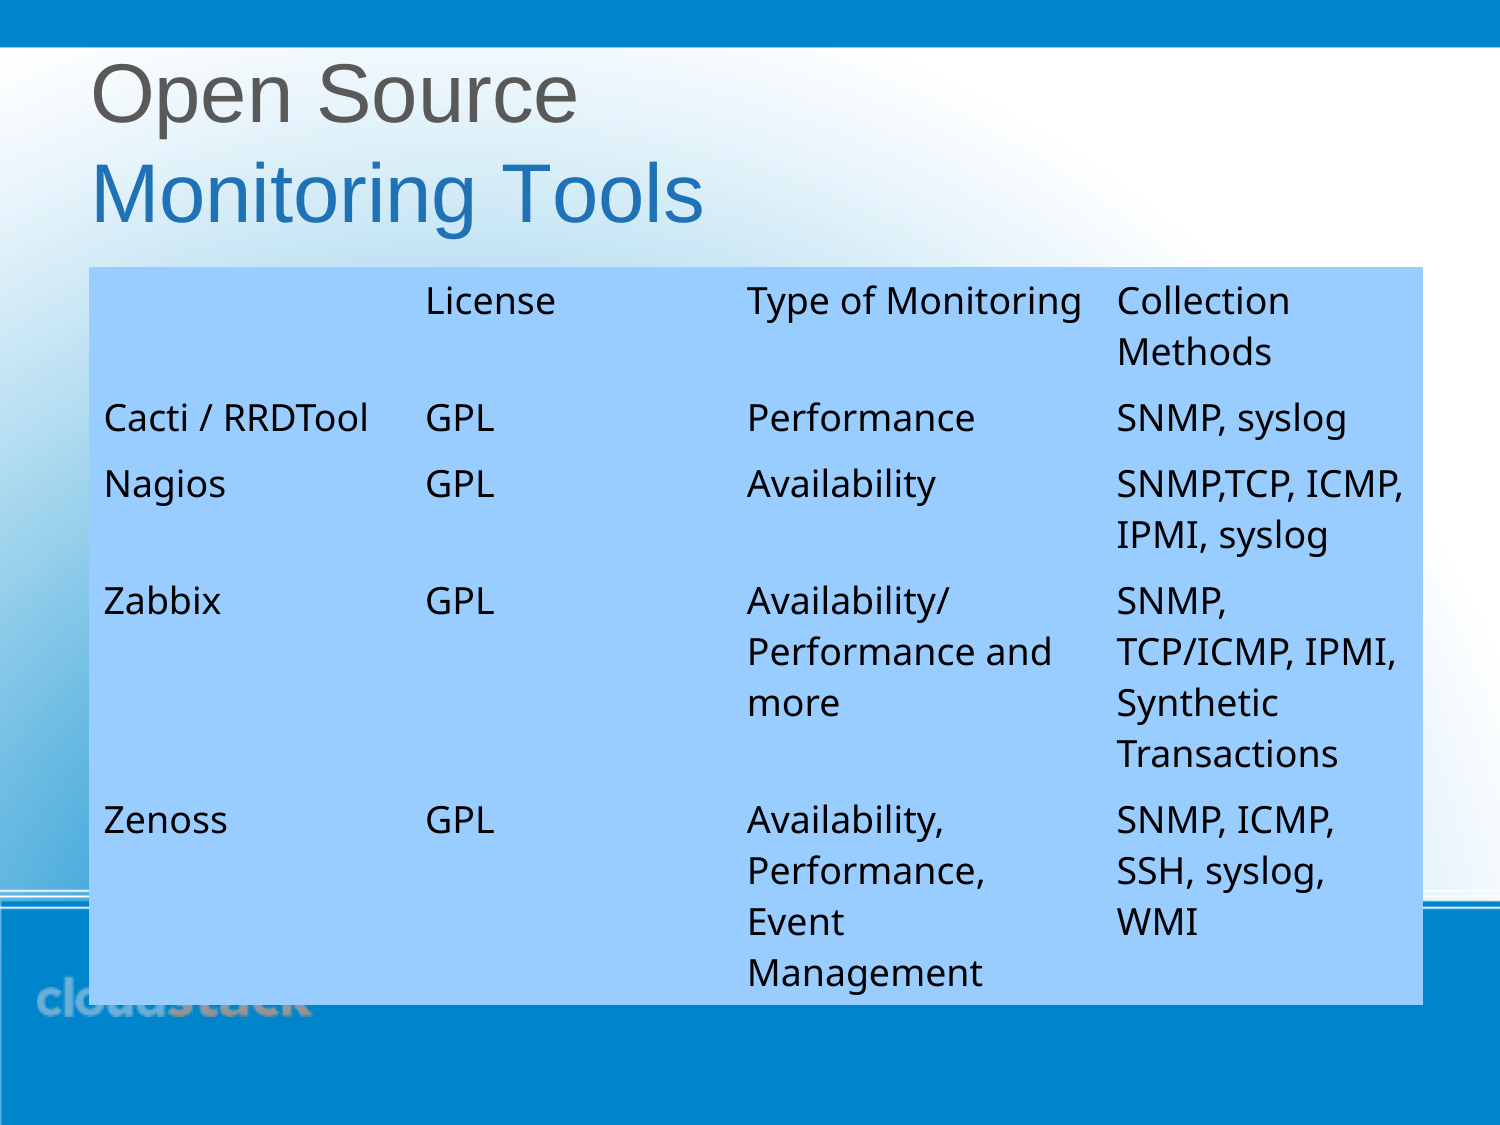

# Open Source Monitoring Tools
| | License | Type of Monitoring | Collection Methods |
| --- | --- | --- | --- |
| Cacti / RRDTool | GPL | Performance | SNMP, syslog |
| Nagios | GPL | Availability | SNMP,TCP, ICMP, IPMI, syslog |
| Zabbix | GPL | Availability/ Performance and more | SNMP, TCP/ICMP, IPMI, Synthetic Transactions |
| Zenoss | GPL | Availability, Performance, Event Management | SNMP, ICMP, SSH, syslog, WMI |